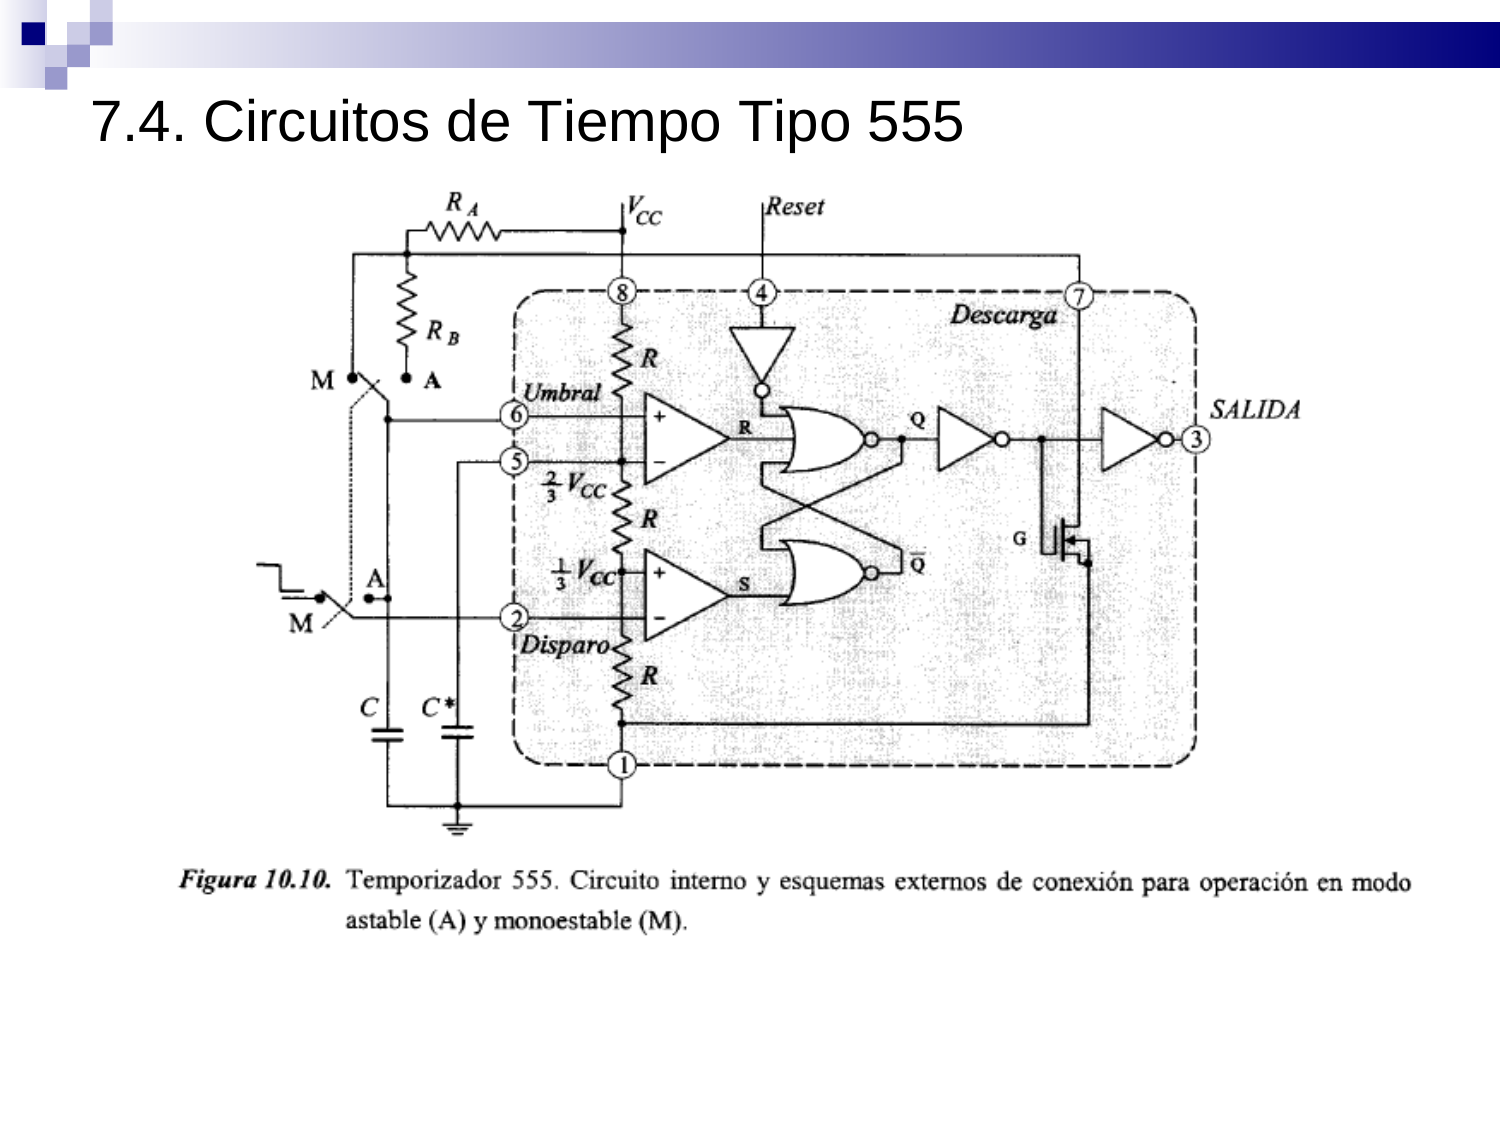

# 7.4. Circuitos de Tiempo Tipo 555